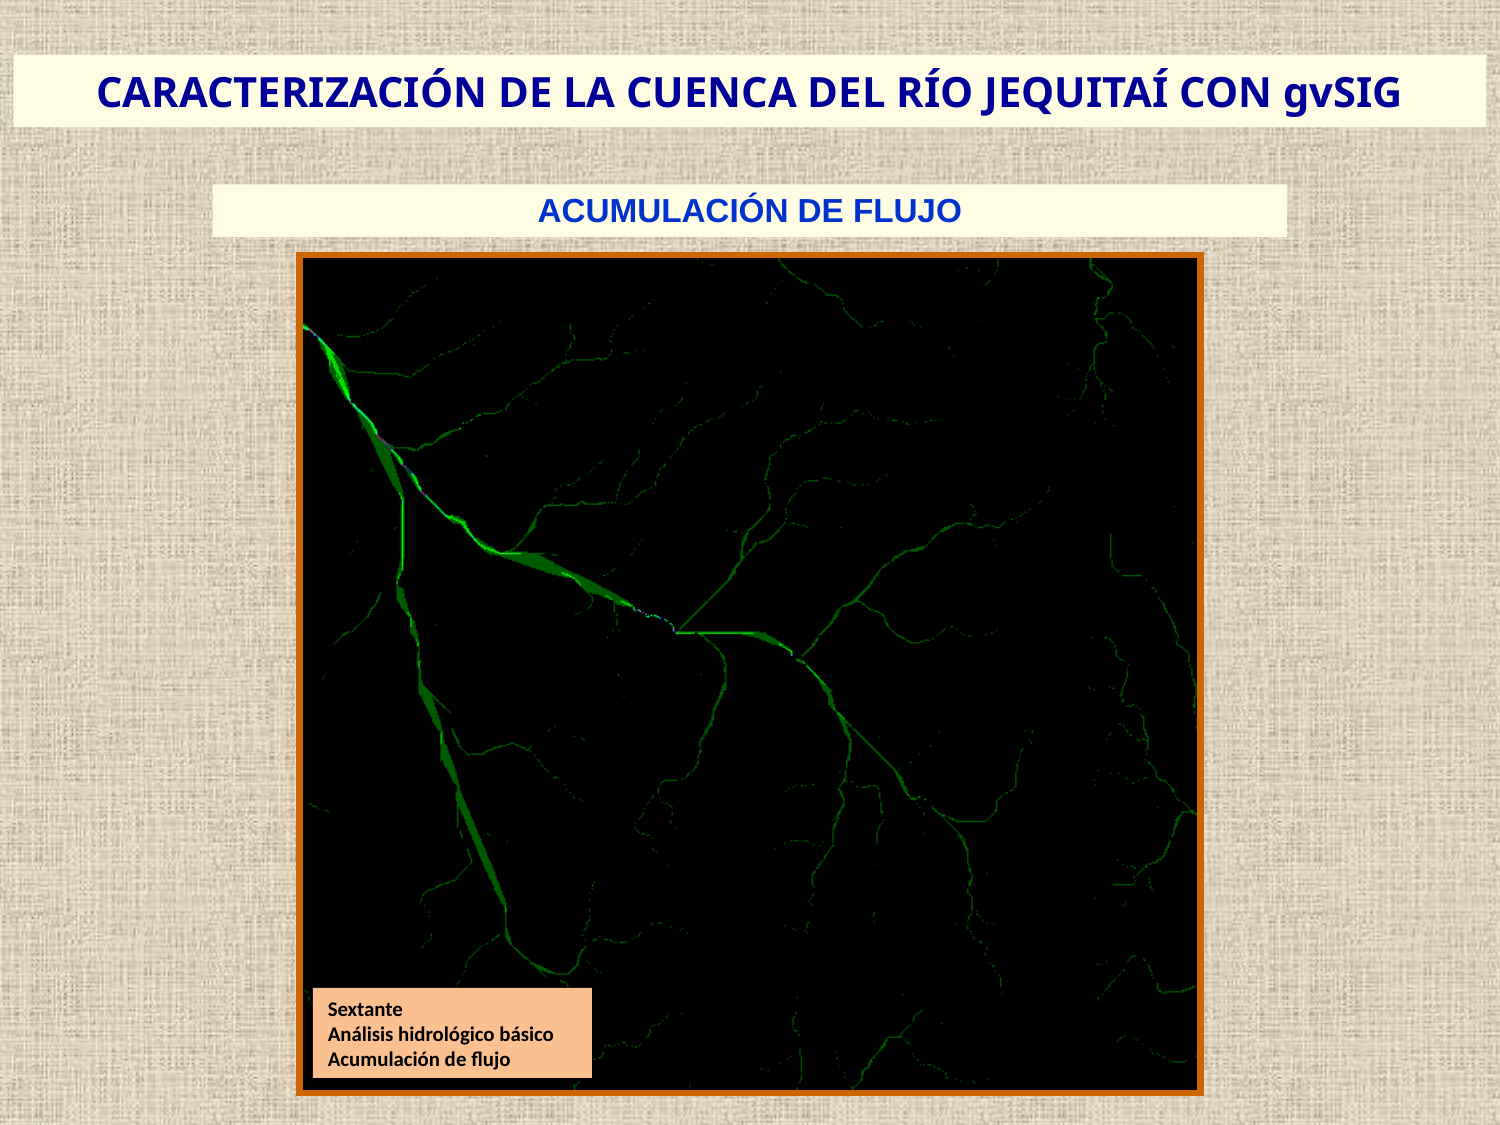

CARACTERIZACIÓN DE LA CUENCA DEL RÍO JEQUITAÍ CON gvSIG
ACUMULACIÓN DE FLUJO
Sextante
Análisis hidrológico básico
Acumulación de flujo